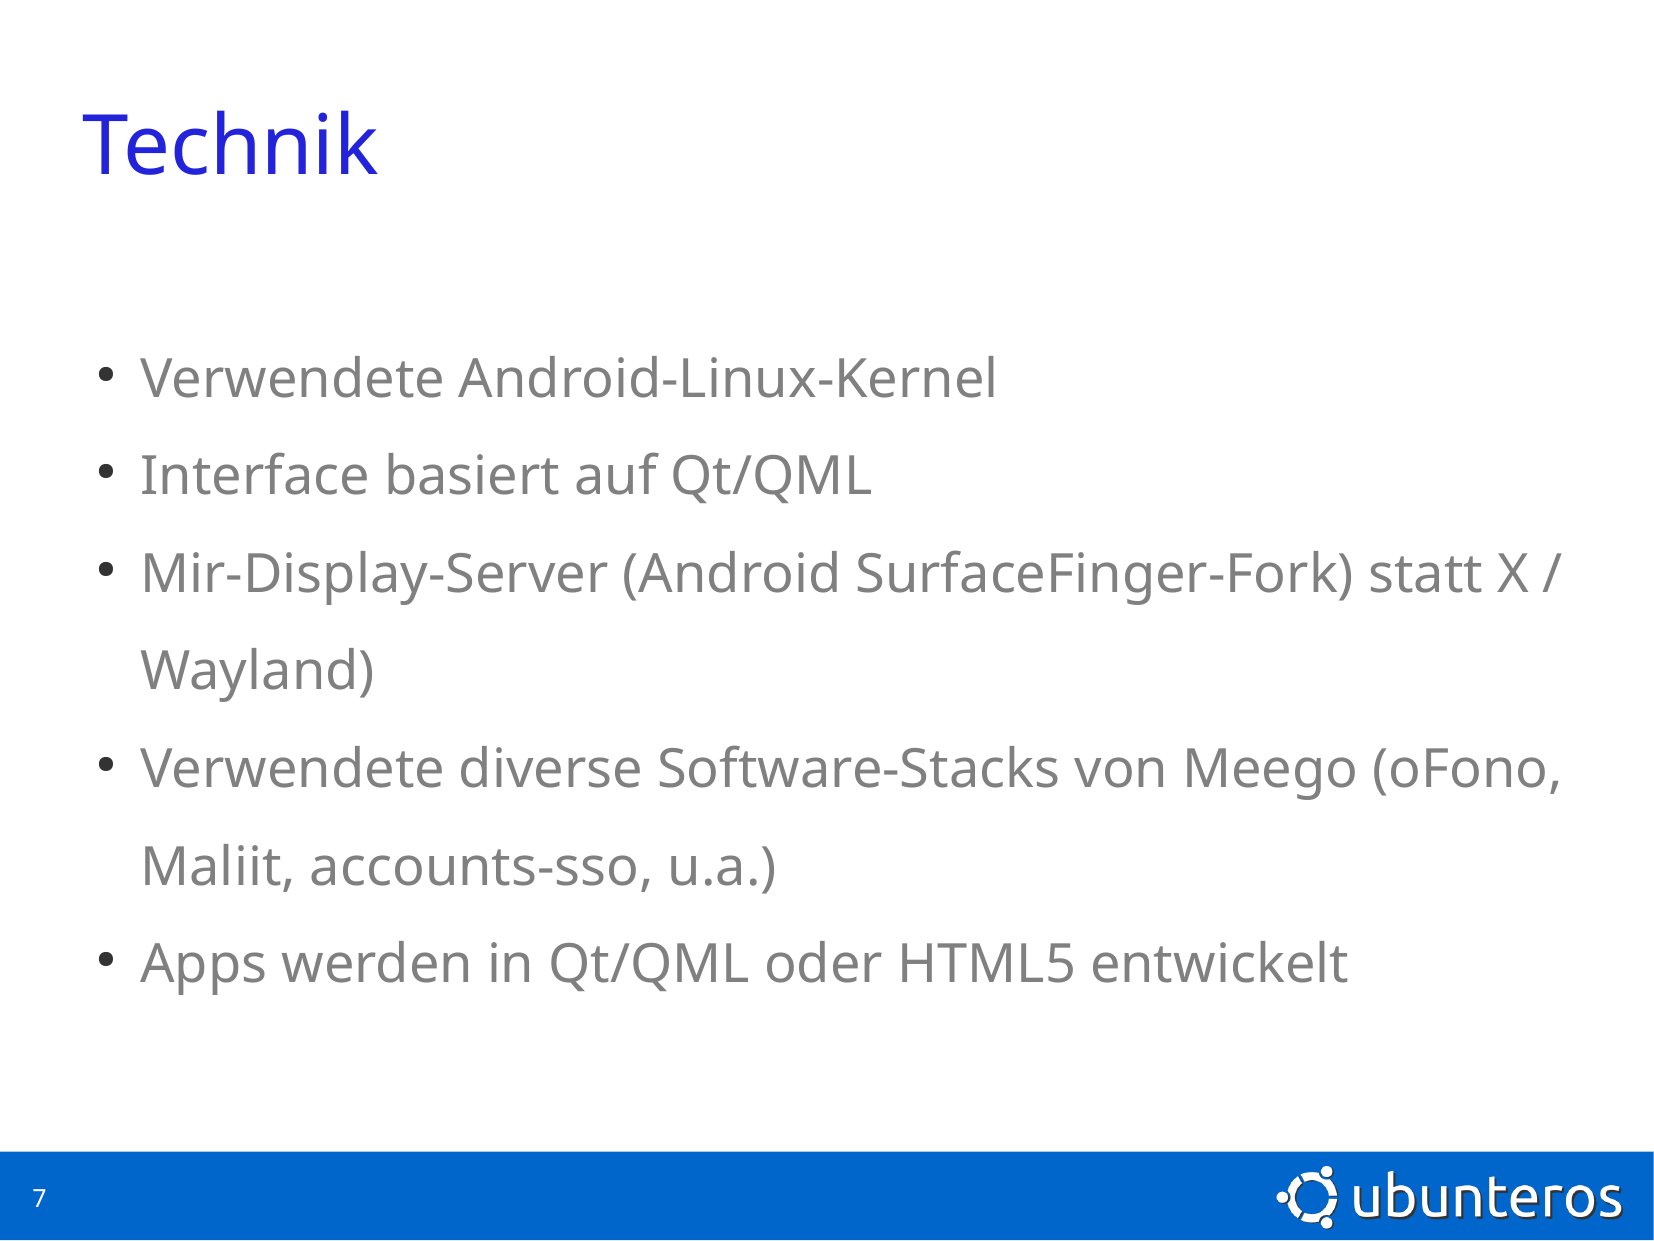

# Technik
Verwendete Android-Linux-Kernel
Interface basiert auf Qt/QML
Mir-Display-Server (Android SurfaceFinger-Fork) statt X / Wayland)
Verwendete diverse Software-Stacks von Meego (oFono, Maliit, accounts-sso, u.a.)
Apps werden in Qt/QML oder HTML5 entwickelt